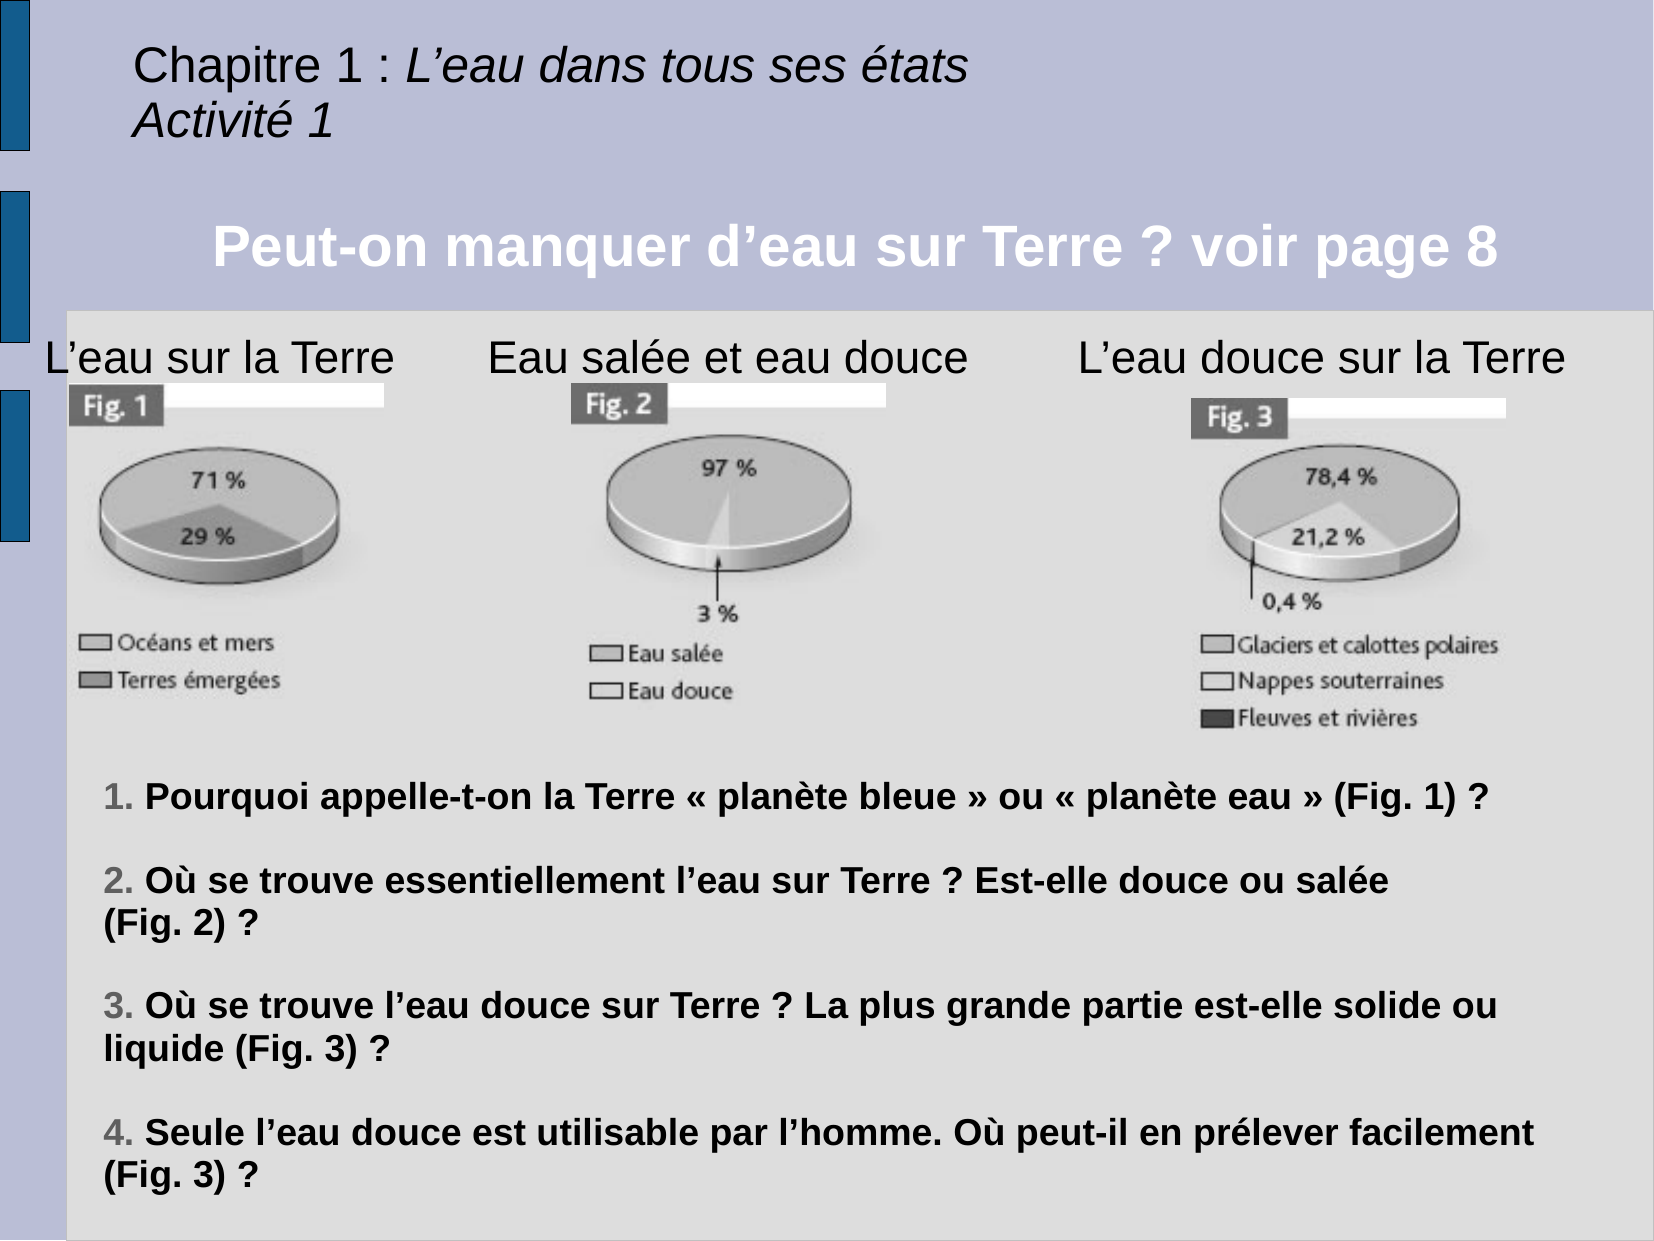

Chapitre 1 : L’eau dans tous ses états
Activité 1
Peut-on manquer d’eau sur Terre ? voir page 8
L’eau sur la Terre 		Eau salée et eau douce 		L’eau douce sur la Terre
1. Pourquoi appelle-t-on la Terre « planète bleue » ou « planète eau » (Fig. 1) ?
2. Où se trouve essentiellement l’eau sur Terre ? Est-elle douce ou salée
(Fig. 2) ?
3. Où se trouve l’eau douce sur Terre ? La plus grande partie est-elle solide ou
liquide (Fig. 3) ?
4. Seule l’eau douce est utilisable par l’homme. Où peut-il en prélever facilement
(Fig. 3) ?